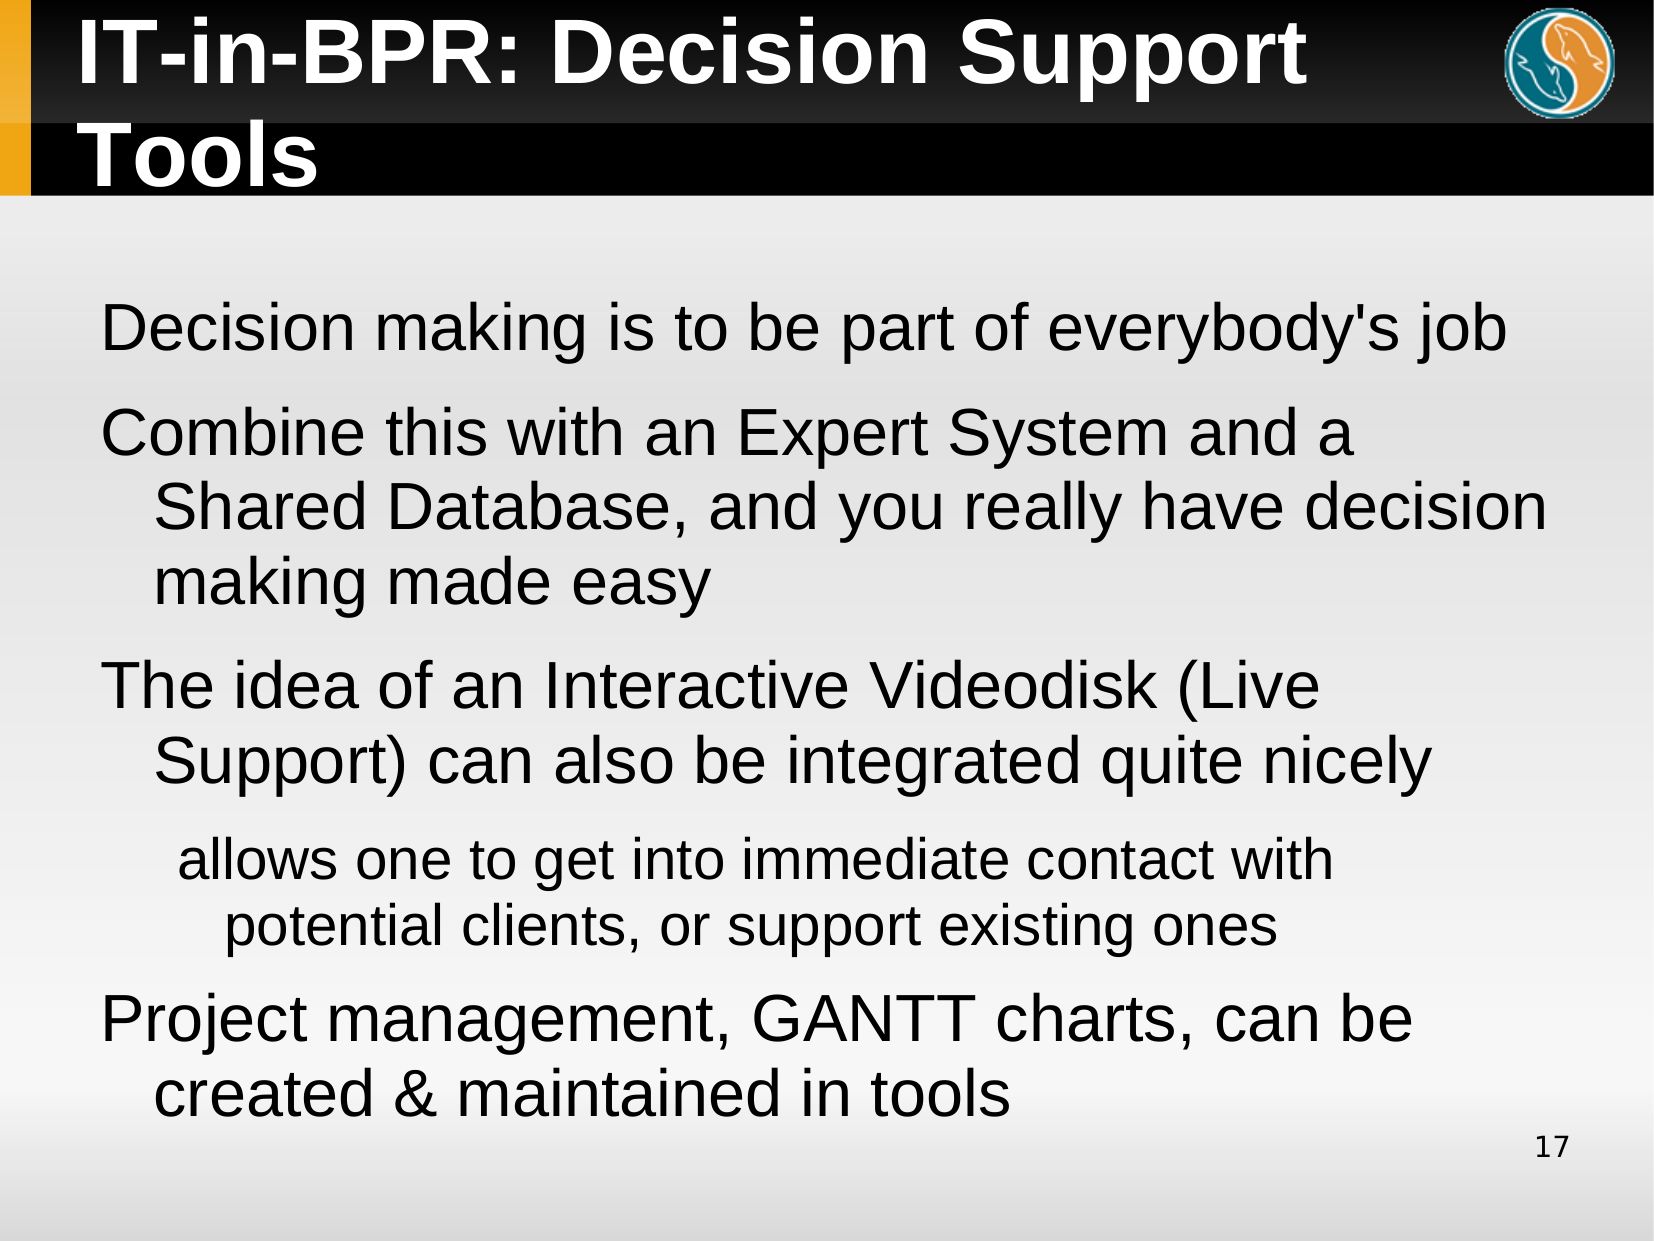

# IT-in-BPR: Decision Support Tools
Decision making is to be part of everybody's job
Combine this with an Expert System and a Shared Database, and you really have decision making made easy
The idea of an Interactive Videodisk (Live Support) can also be integrated quite nicely
allows one to get into immediate contact with potential clients, or support existing ones
Project management, GANTT charts, can be created & maintained in tools
17